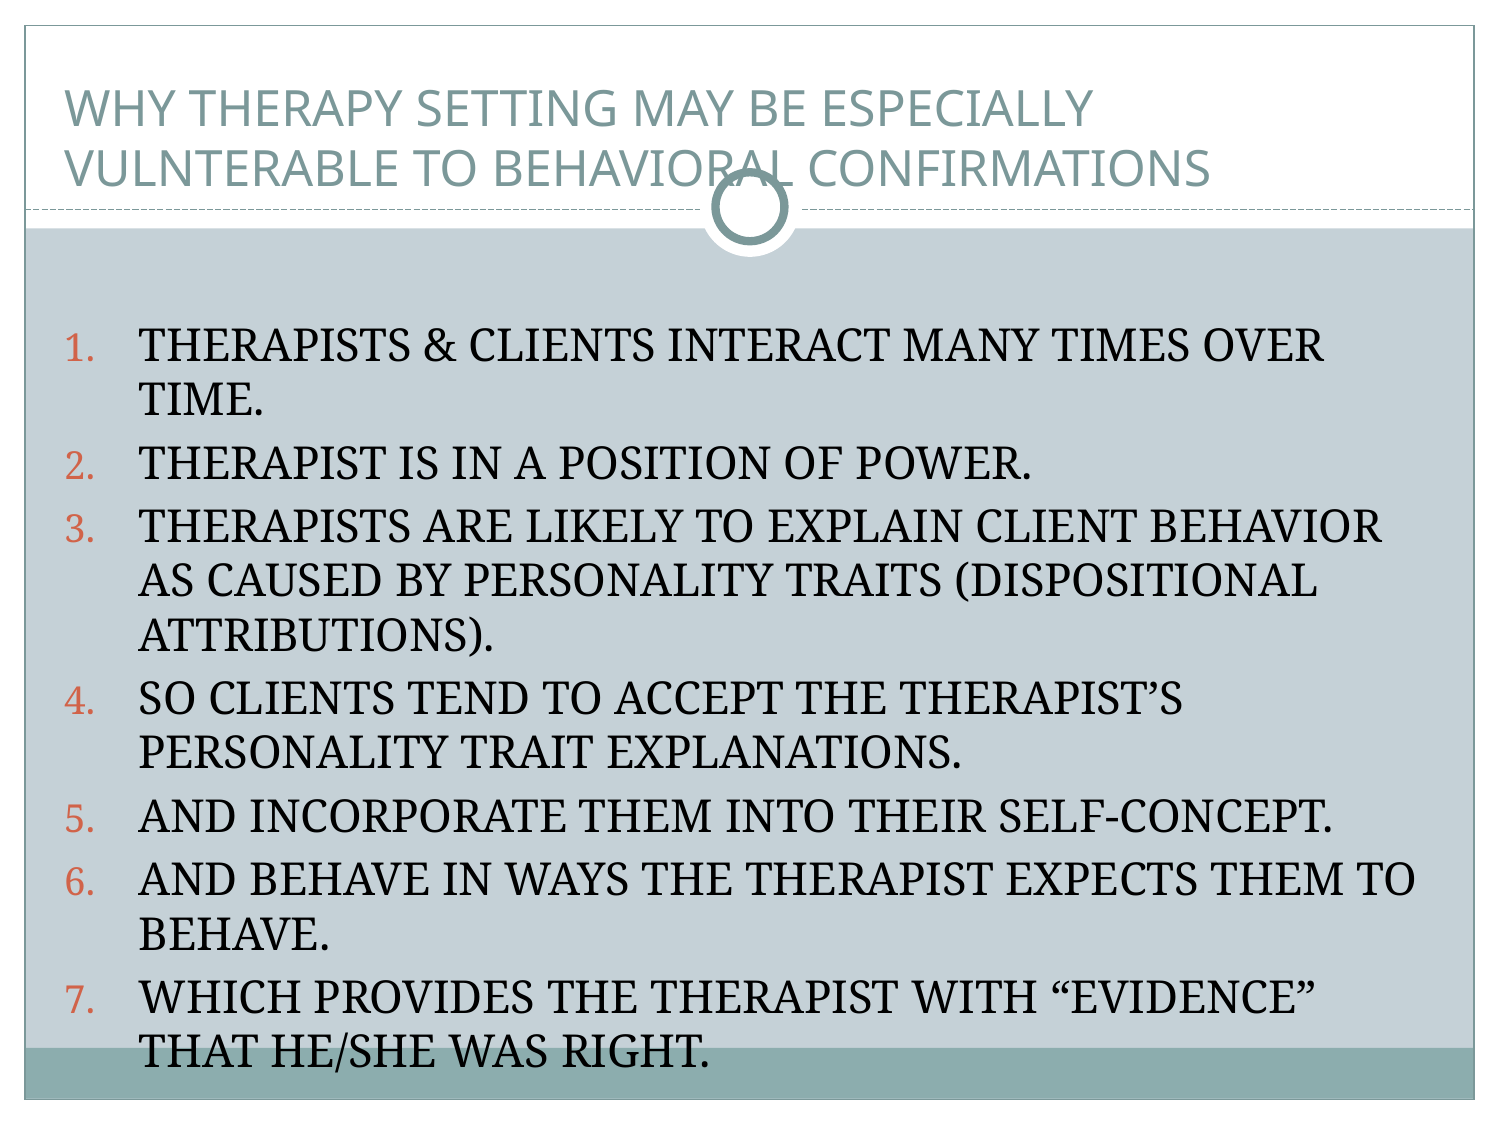

# WHY THERAPY SETTING MAY BE ESPECIALLY VULNTERABLE TO BEHAVIORAL CONFIRMATIONS
THERAPISTS & CLIENTS INTERACT MANY TIMES OVER TIME.
THERAPIST IS IN A POSITION OF POWER.
THERAPISTS ARE LIKELY TO EXPLAIN CLIENT BEHAVIOR AS CAUSED BY PERSONALITY TRAITS (DISPOSITIONAL ATTRIBUTIONS).
SO CLIENTS TEND TO ACCEPT THE THERAPIST’S PERSONALITY TRAIT EXPLANATIONS.
AND INCORPORATE THEM INTO THEIR SELF-CONCEPT.
AND BEHAVE IN WAYS THE THERAPIST EXPECTS THEM TO BEHAVE.
WHICH PROVIDES THE THERAPIST WITH “EVIDENCE” THAT HE/SHE WAS RIGHT.